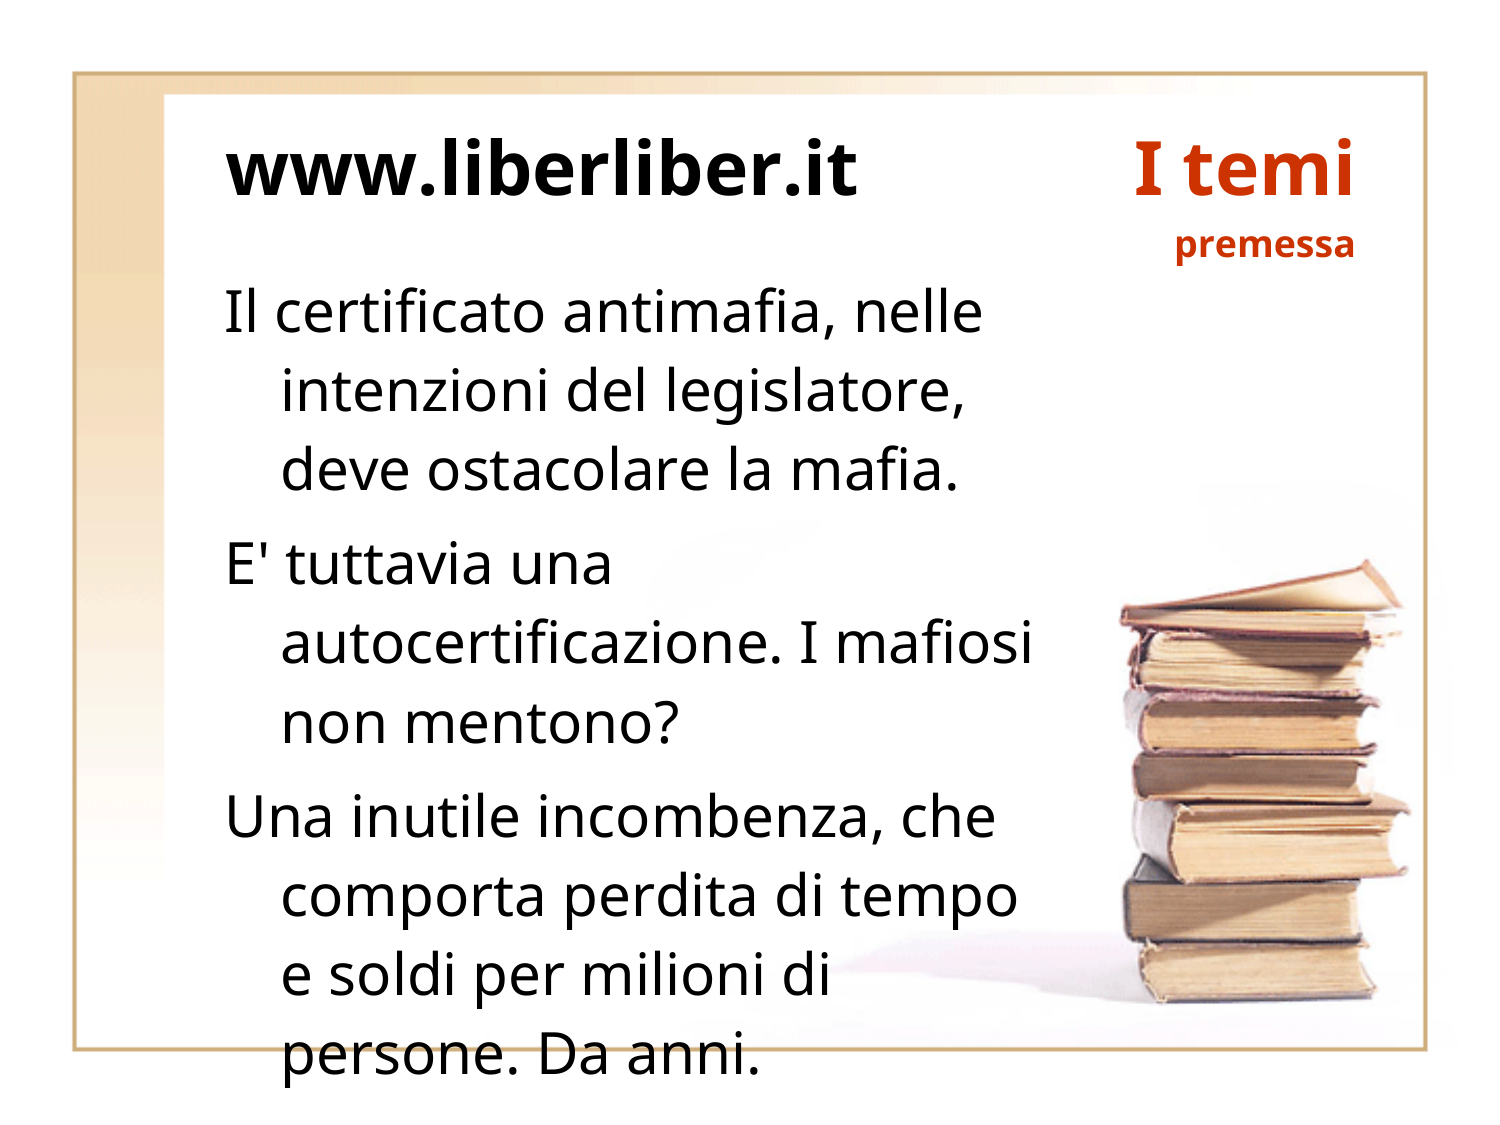

www.liberliber.it	I temi
premessa
# Il certificato antimafia, nelle intenzioni del legislatore, deve ostacolare la mafia.
E' tuttavia una autocertificazione. I mafiosi non mentono?
Una inutile incombenza, che comporta perdita di tempo e soldi per milioni di persone. Da anni.